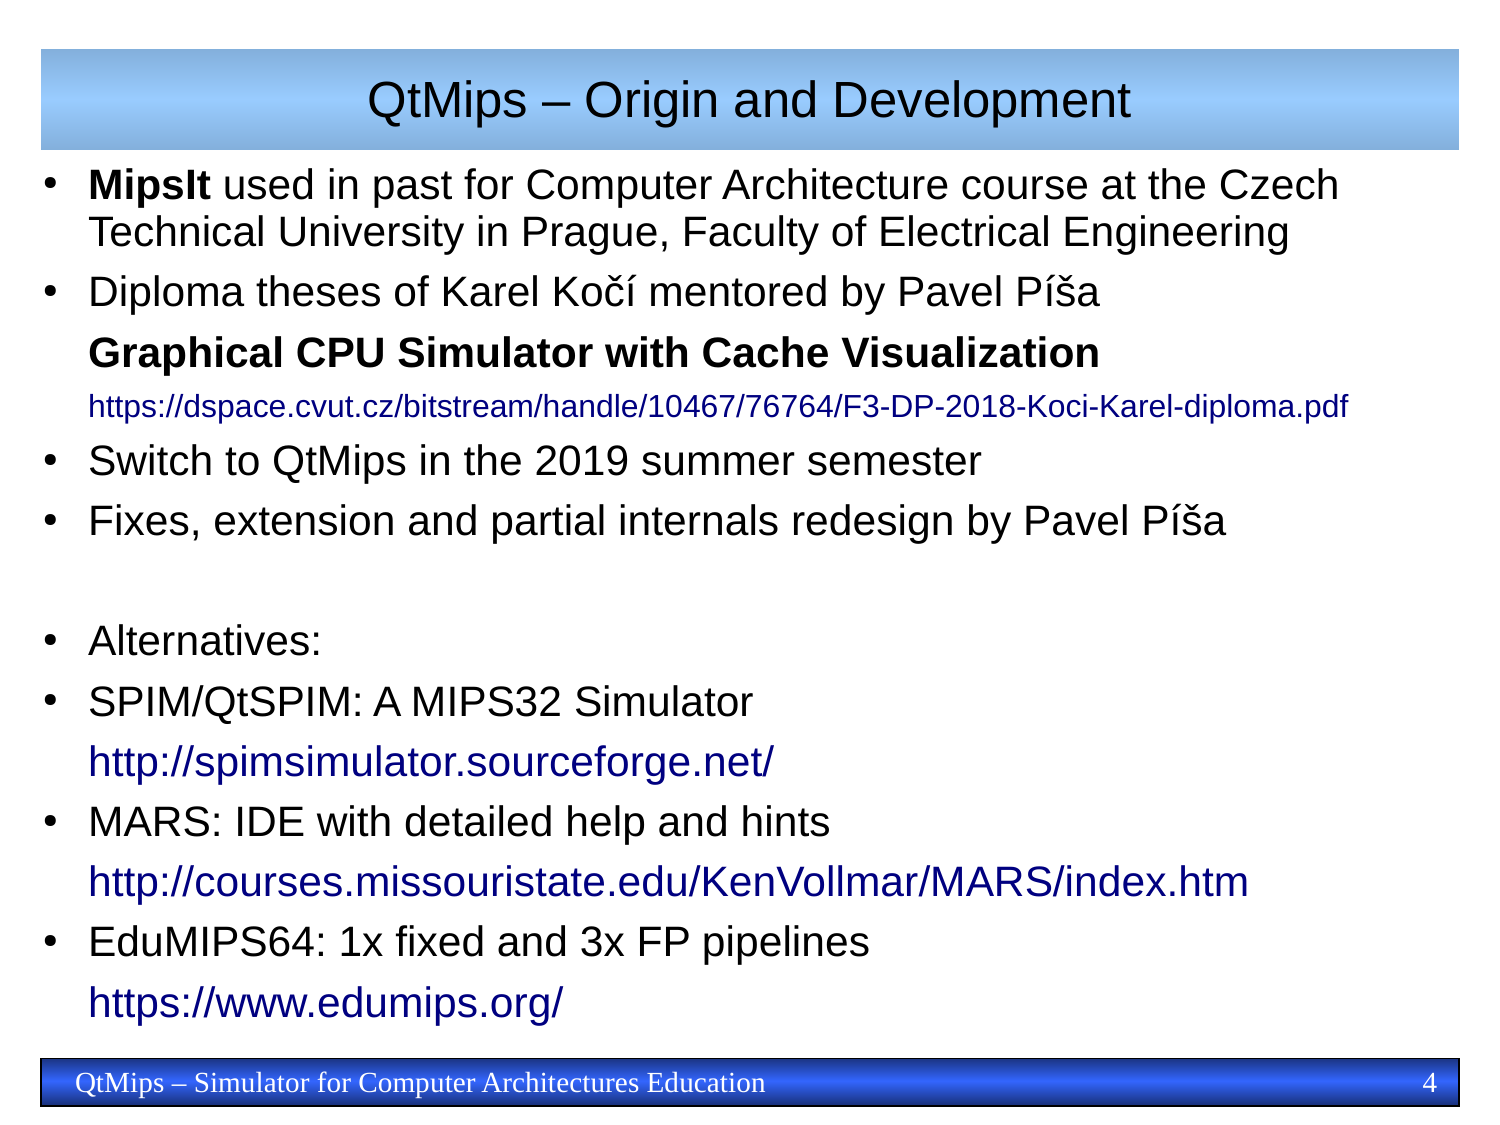

# QtMips – Origin and Development
MipsIt used in past for Computer Architecture course at the Czech Technical University in Prague, Faculty of Electrical Engineering
Diploma theses of Karel Kočí mentored by Pavel Píša
Graphical CPU Simulator with Cache Visualization
https://dspace.cvut.cz/bitstream/handle/10467/76764/F3-DP-2018-Koci-Karel-diploma.pdf
Switch to QtMips in the 2019 summer semester
Fixes, extension and partial internals redesign by Pavel Píša
Alternatives:
SPIM/QtSPIM: A MIPS32 Simulator
http://spimsimulator.sourceforge.net/
MARS: IDE with detailed help and hints
http://courses.missouristate.edu/KenVollmar/MARS/index.htm
EduMIPS64: 1x fixed and 3x FP pipelines
https://www.edumips.org/
QtMips – Simulator for Computer Architectures Education
4